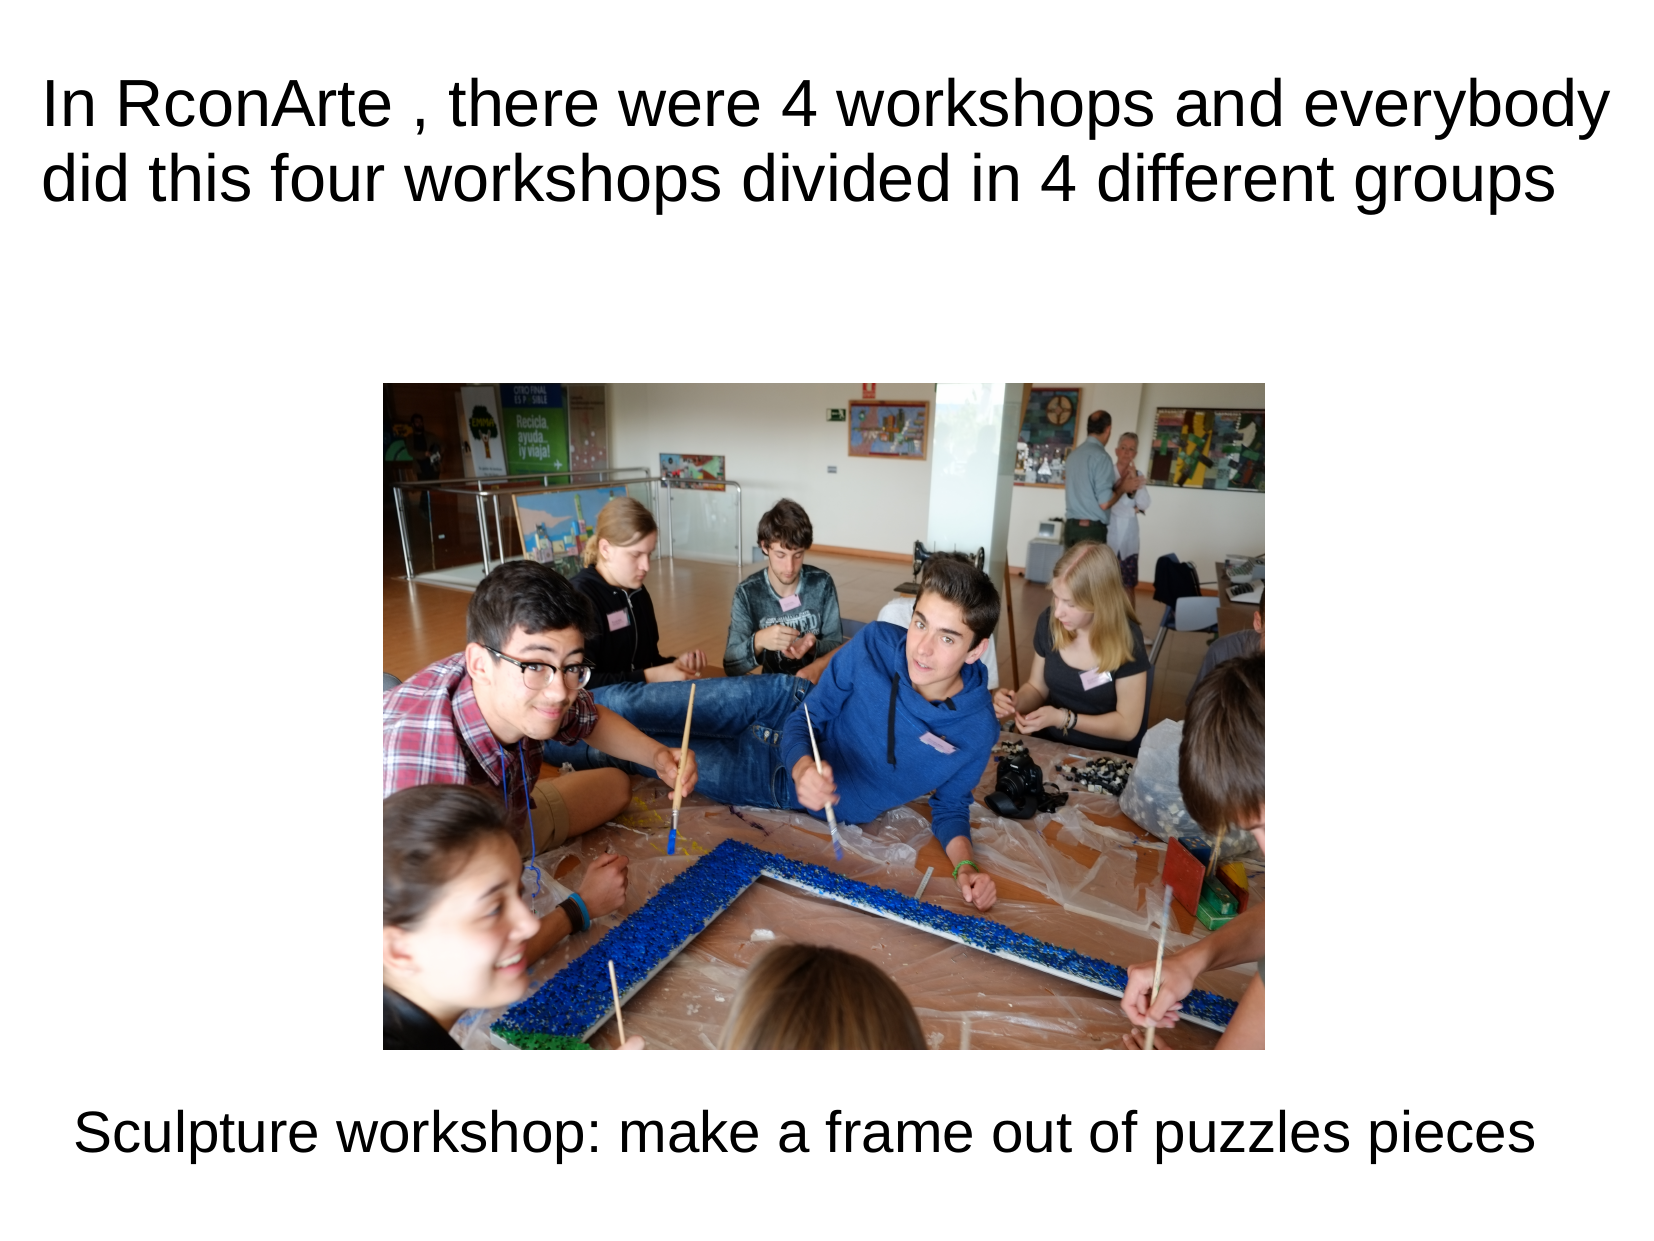

In RconArte , there were 4 workshops and everybody did this four workshops divided in 4 different groups
Sculpture workshop: make a frame out of puzzles pieces